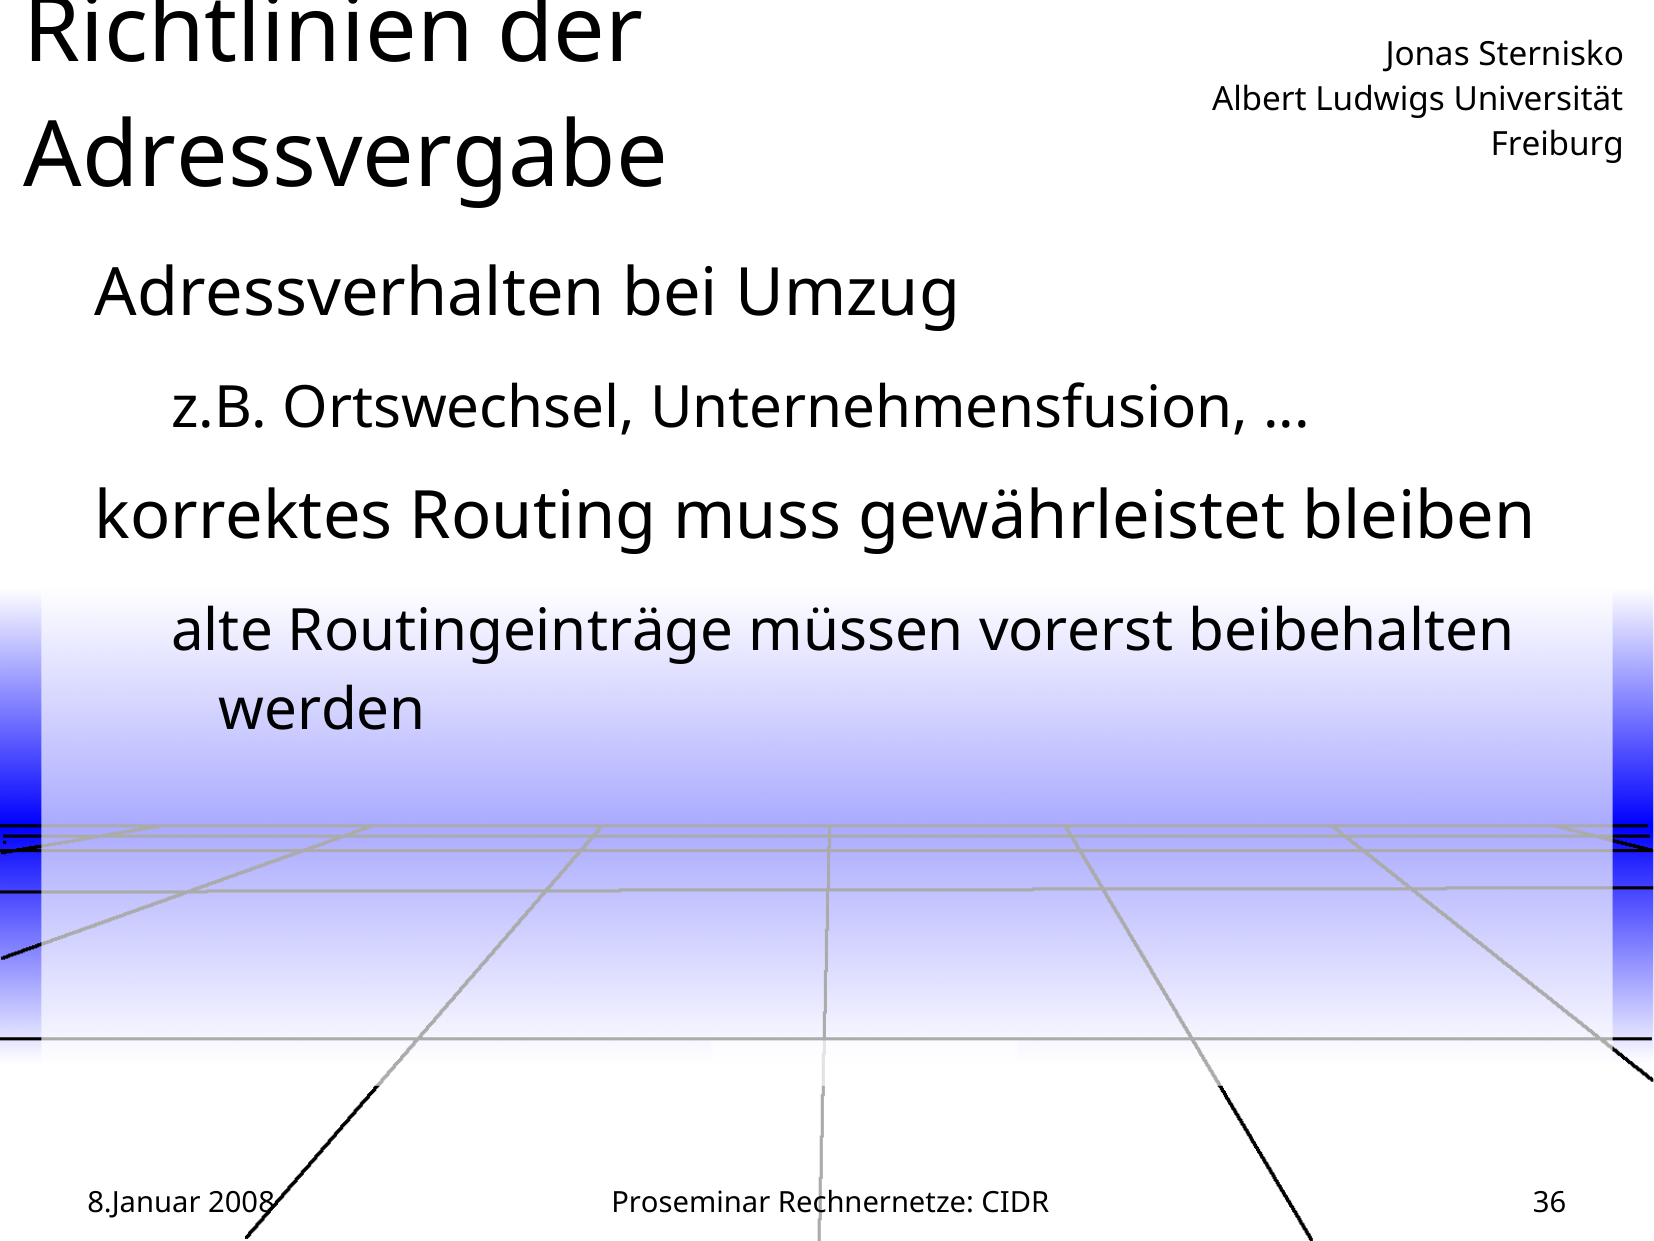

# Richtlinien der Adressvergabe
Adressverhalten bei Umzug
z.B. Ortswechsel, Unternehmensfusion, ...
korrektes Routing muss gewährleistet bleiben
alte Routingeinträge müssen vorerst beibehalten werden
8.Januar 2008
Proseminar Rechnernetze: CIDR
36